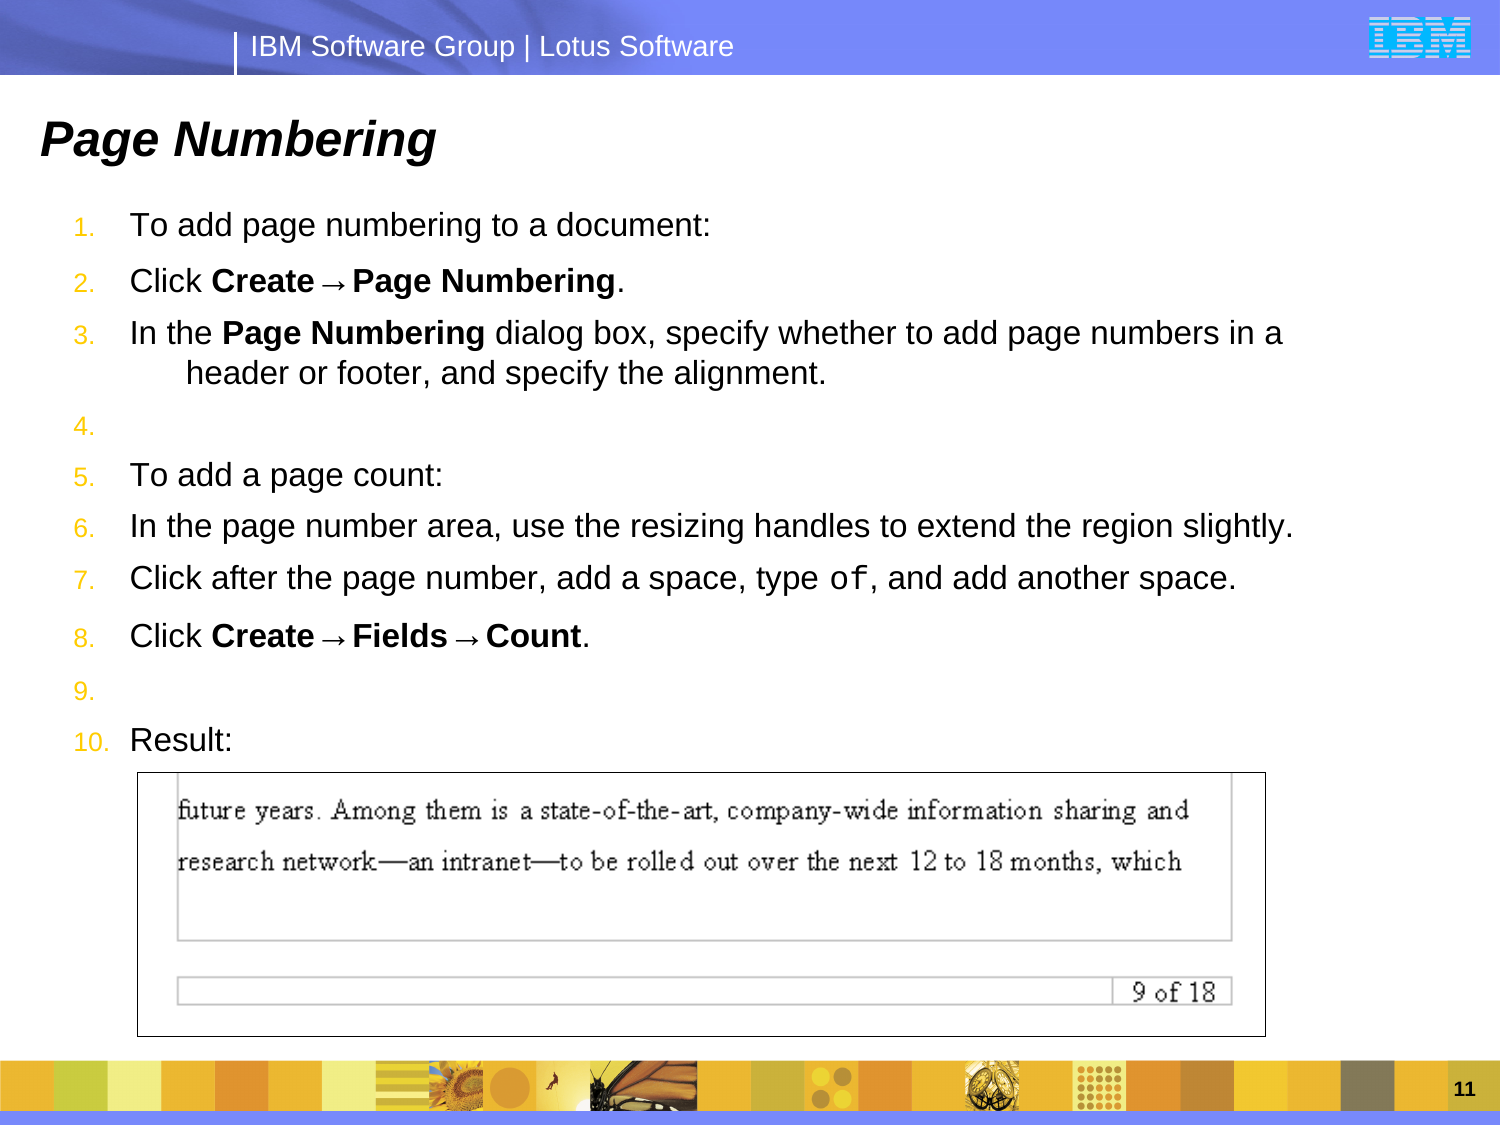

# Page Numbering
To add page numbering to a document:
Click Create→Page Numbering.
In the Page Numbering dialog box, specify whether to add page numbers in a header or footer, and specify the alignment.
To add a page count:
In the page number area, use the resizing handles to extend the region slightly.
Click after the page number, add a space, type of, and add another space.
Click Create→Fields→Count.
Result:
11